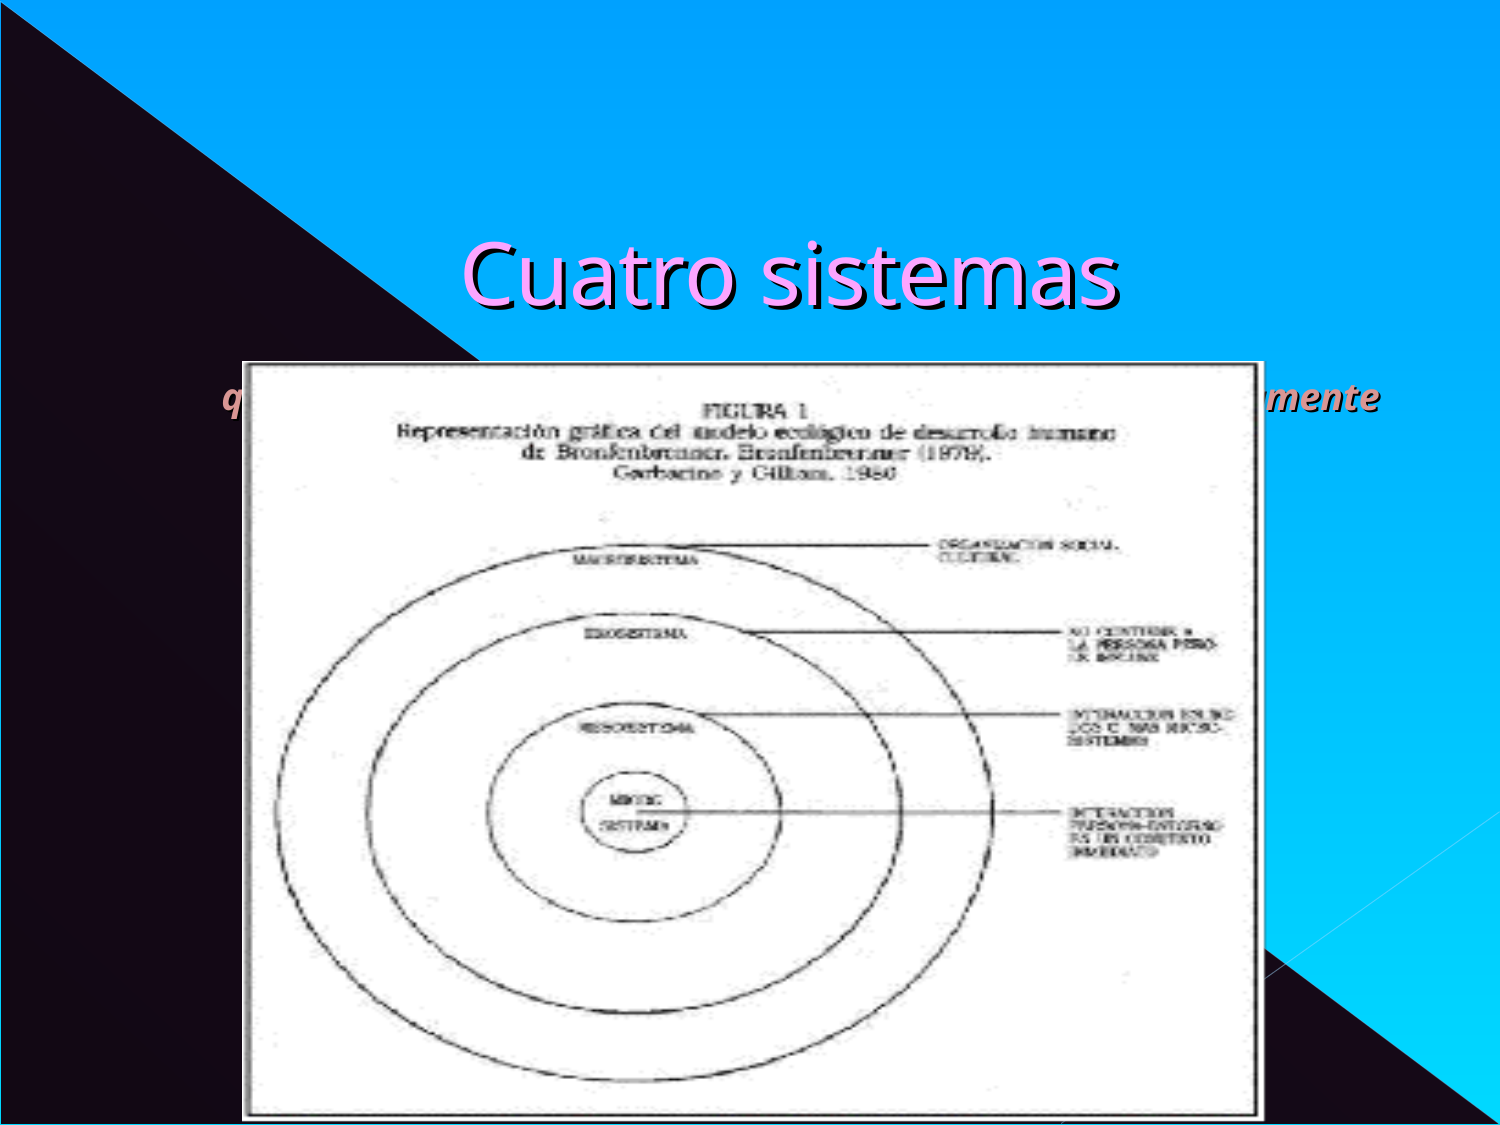

# Cuatro sistemas que operarían en concierto para afectar directa o indirectamente sobre el desarrollo del niño.